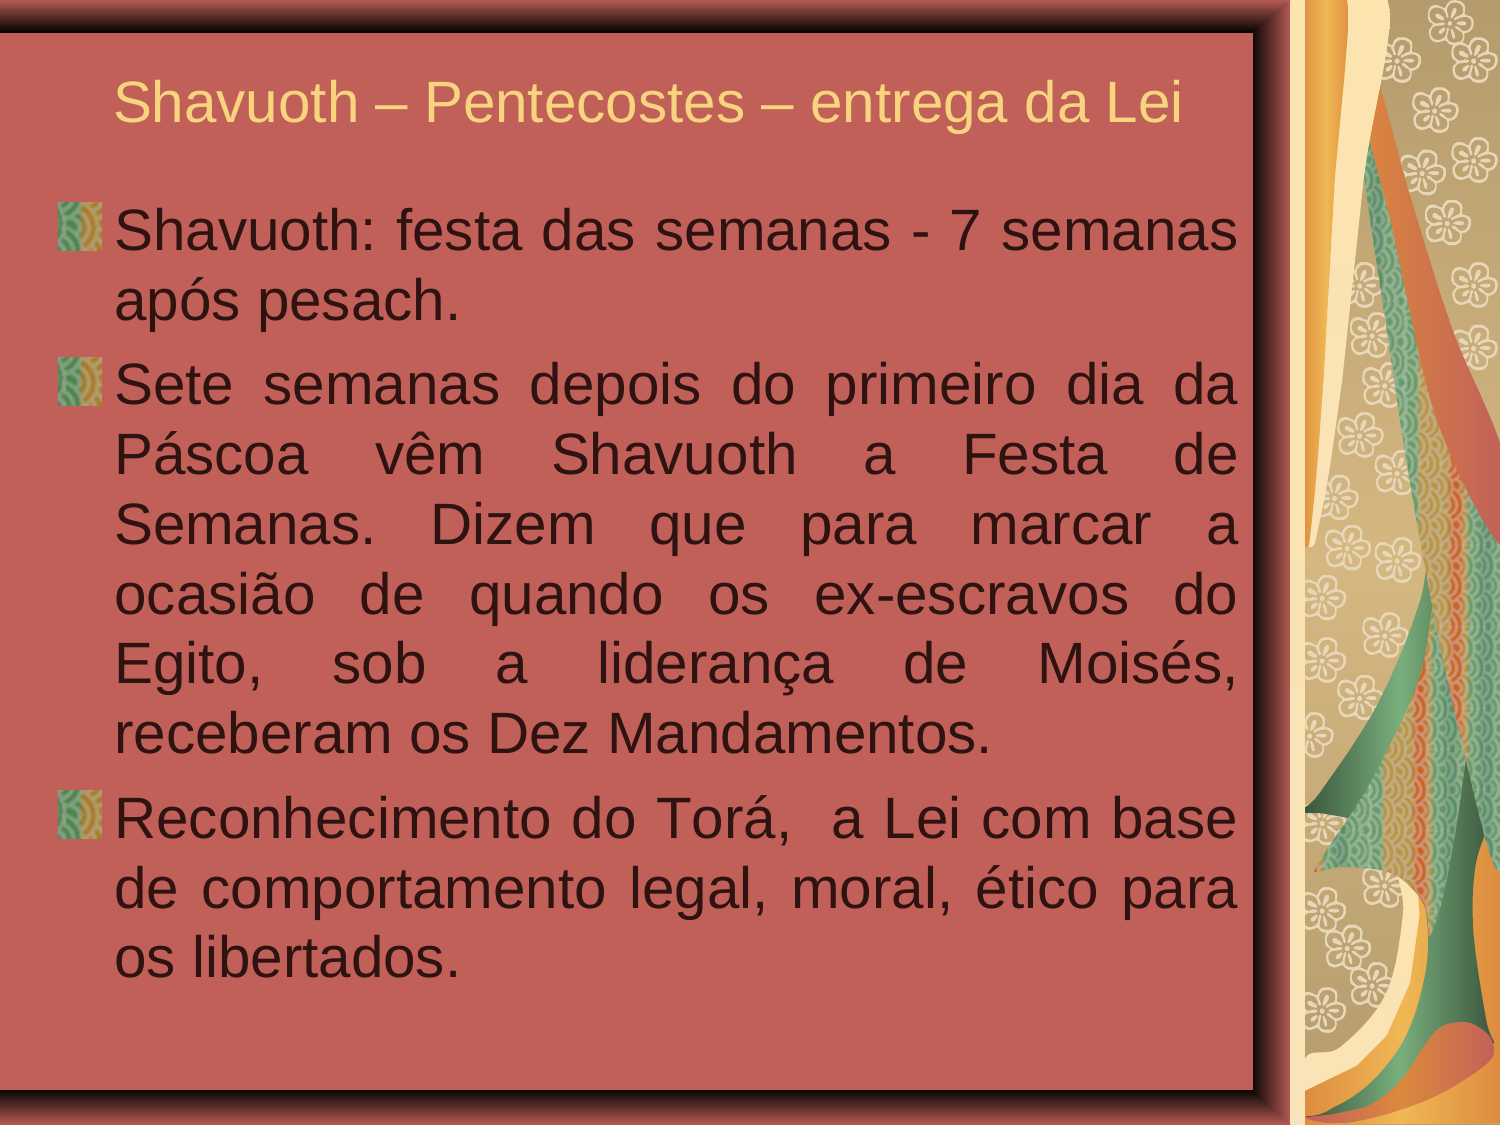

# Shavuoth – Pentecostes – entrega da Lei
Shavuoth: festa das semanas - 7 semanas após pesach.
Sete semanas depois do primeiro dia da Páscoa vêm Shavuoth a Festa de Semanas. Dizem que para marcar a ocasião de quando os ex-escravos do Egito, sob a liderança de Moisés, receberam os Dez Mandamentos.
Reconhecimento do Torá, a Lei com base de comportamento legal, moral, ético para os libertados.